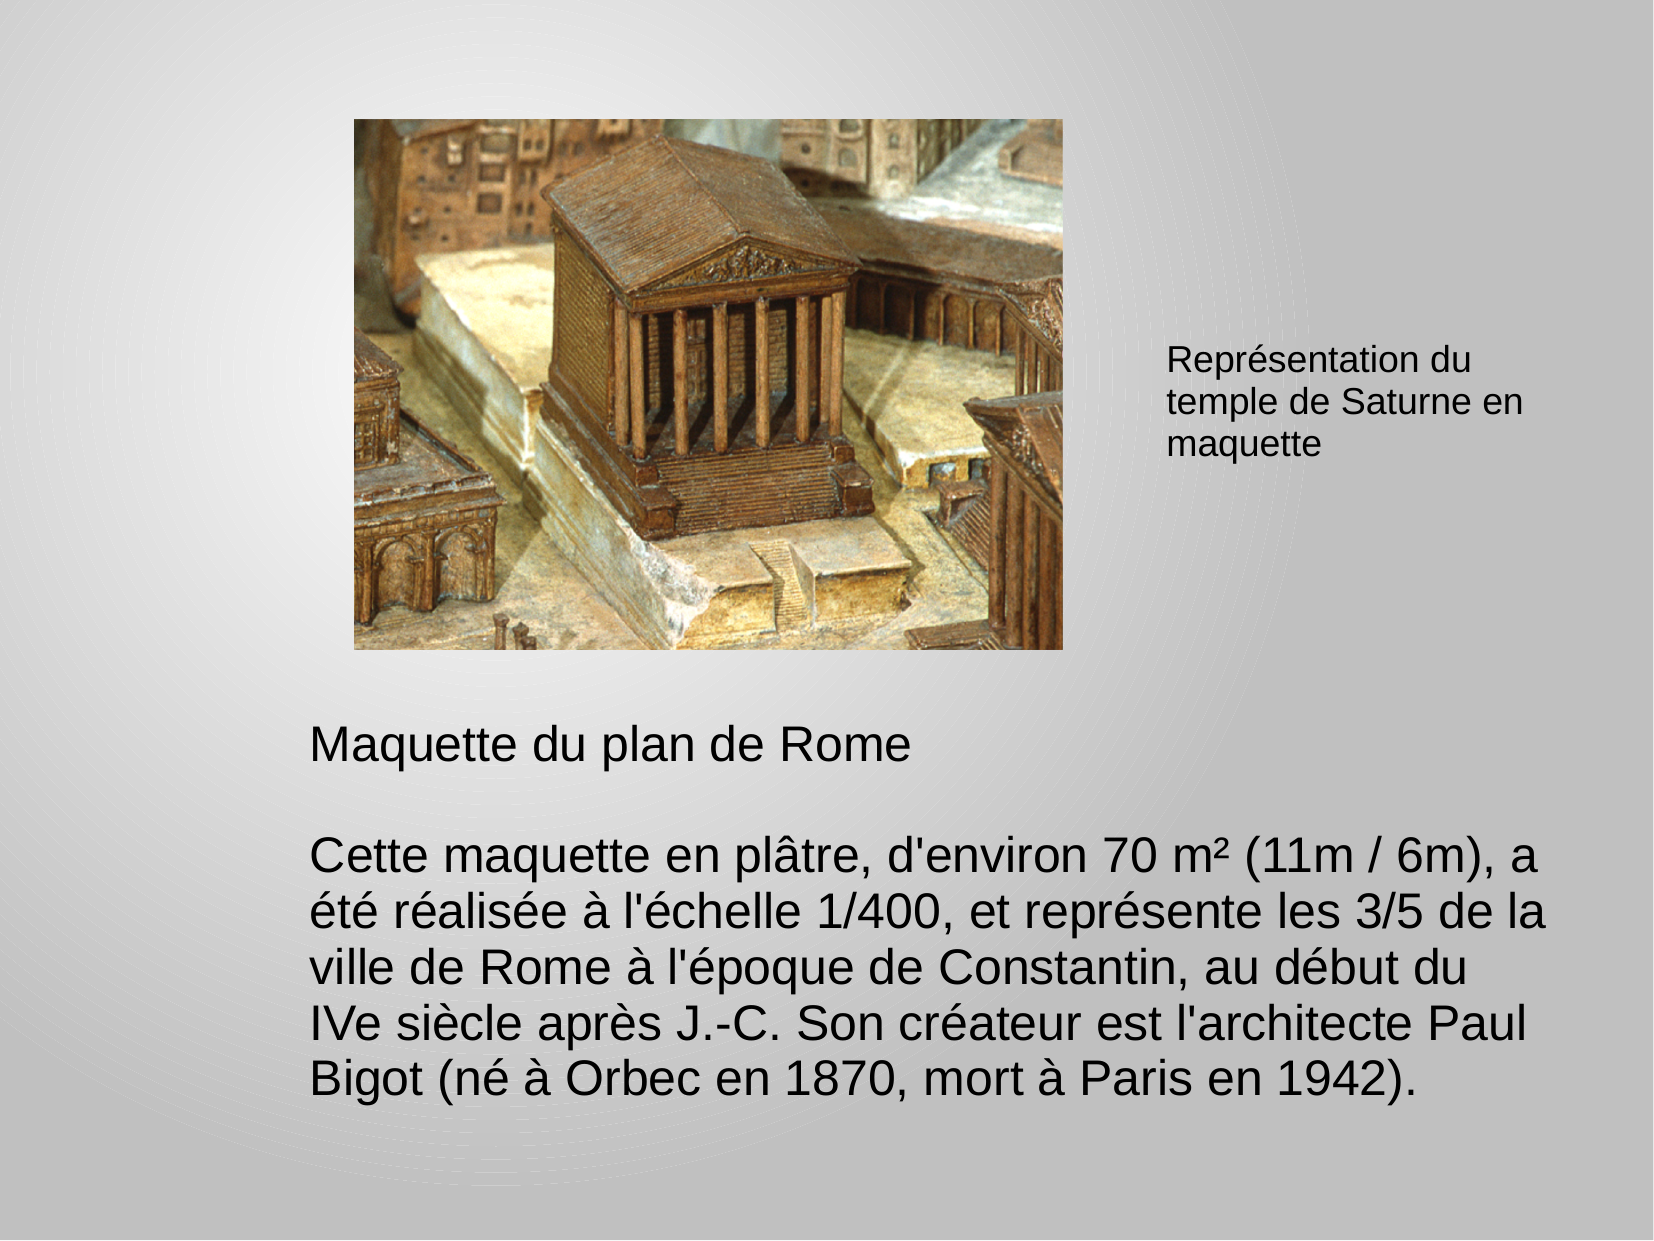

Représentation du temple de Saturne en maquette
Maquette du plan de Rome
Cette maquette en plâtre, d'environ 70 m² (11m / 6m), a été réalisée à l'échelle 1/400, et représente les 3/5 de la ville de Rome à l'époque de Constantin, au début du IVe siècle après J.-C. Son créateur est l'architecte Paul Bigot (né à Orbec en 1870, mort à Paris en 1942).